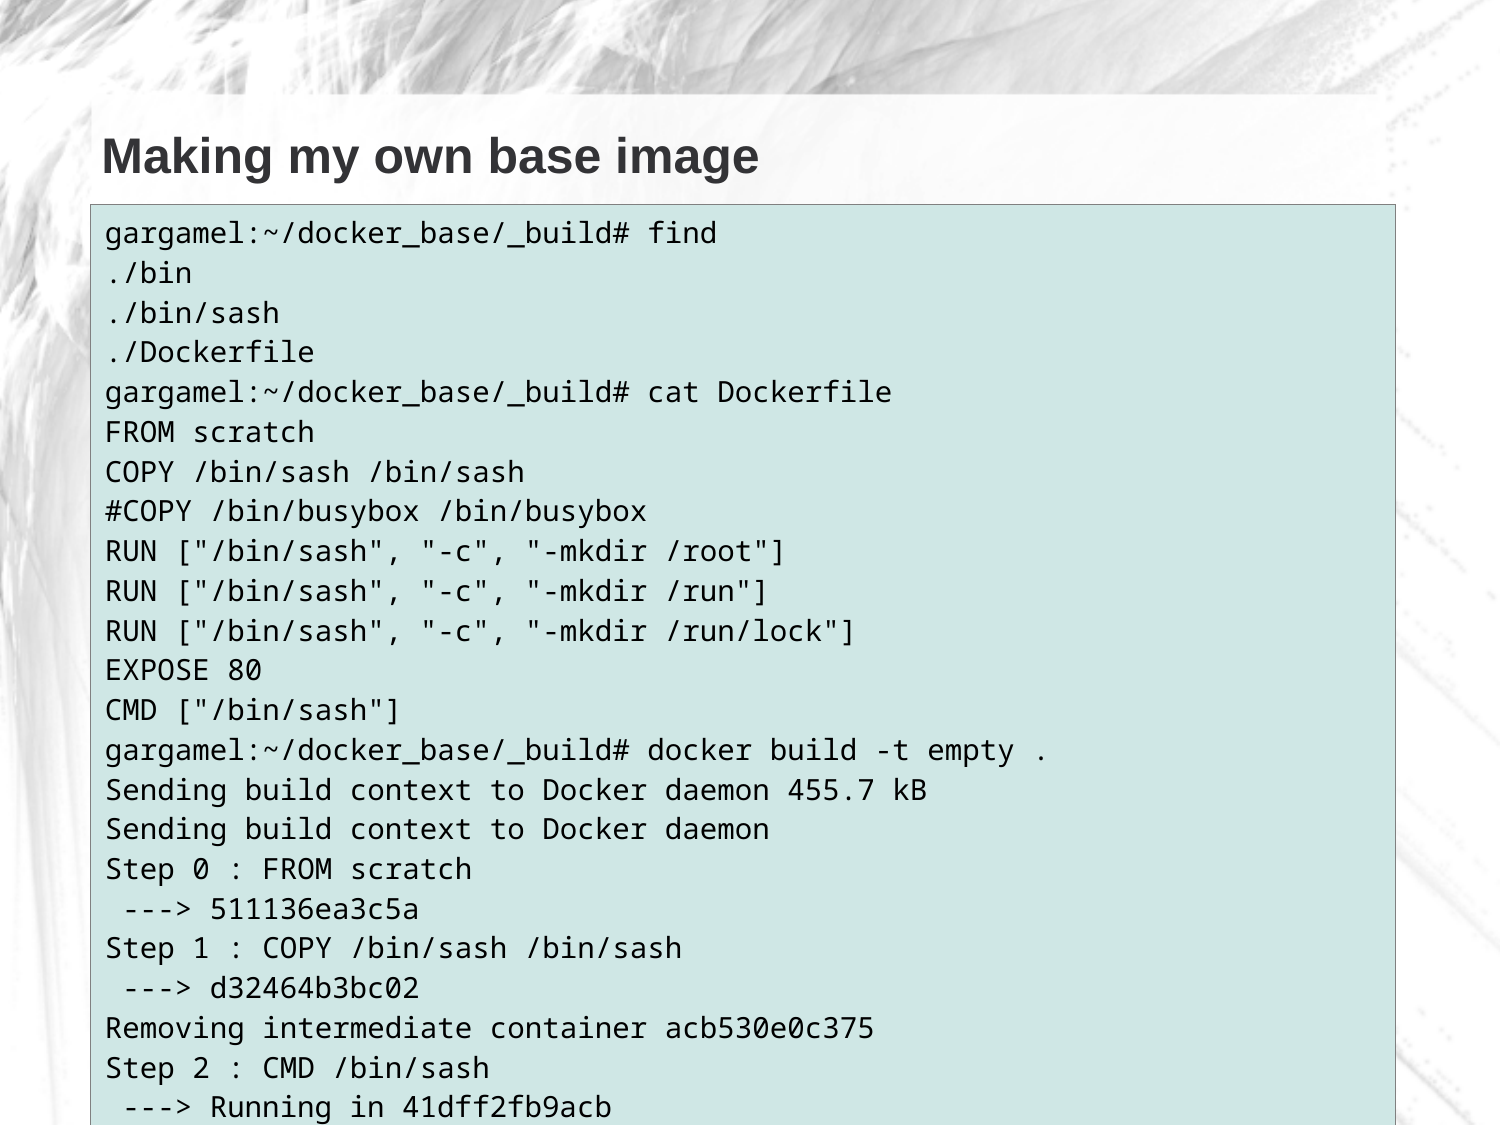

# Making my own base image
gargamel:~/docker_base/_build# find
./bin
./bin/sash
./Dockerfile
gargamel:~/docker_base/_build# cat Dockerfile
FROM scratch
COPY /bin/sash /bin/sash
#COPY /bin/busybox /bin/busybox
RUN ["/bin/sash", "-c", "-mkdir /root"]
RUN ["/bin/sash", "-c", "-mkdir /run"]
RUN ["/bin/sash", "-c", "-mkdir /run/lock"]
EXPOSE 80
CMD ["/bin/sash"]
gargamel:~/docker_base/_build# docker build -t empty .
Sending build context to Docker daemon 455.7 kB
Sending build context to Docker daemon
Step 0 : FROM scratch
 ---> 511136ea3c5a
Step 1 : COPY /bin/sash /bin/sash
 ---> d32464b3bc02
Removing intermediate container acb530e0c375
Step 2 : CMD /bin/sash
 ---> Running in 41dff2fb9acb
 ---> 3ee781c323da
Removing intermediate container 41dff2fb9acb
Successfully built 3ee781c323da